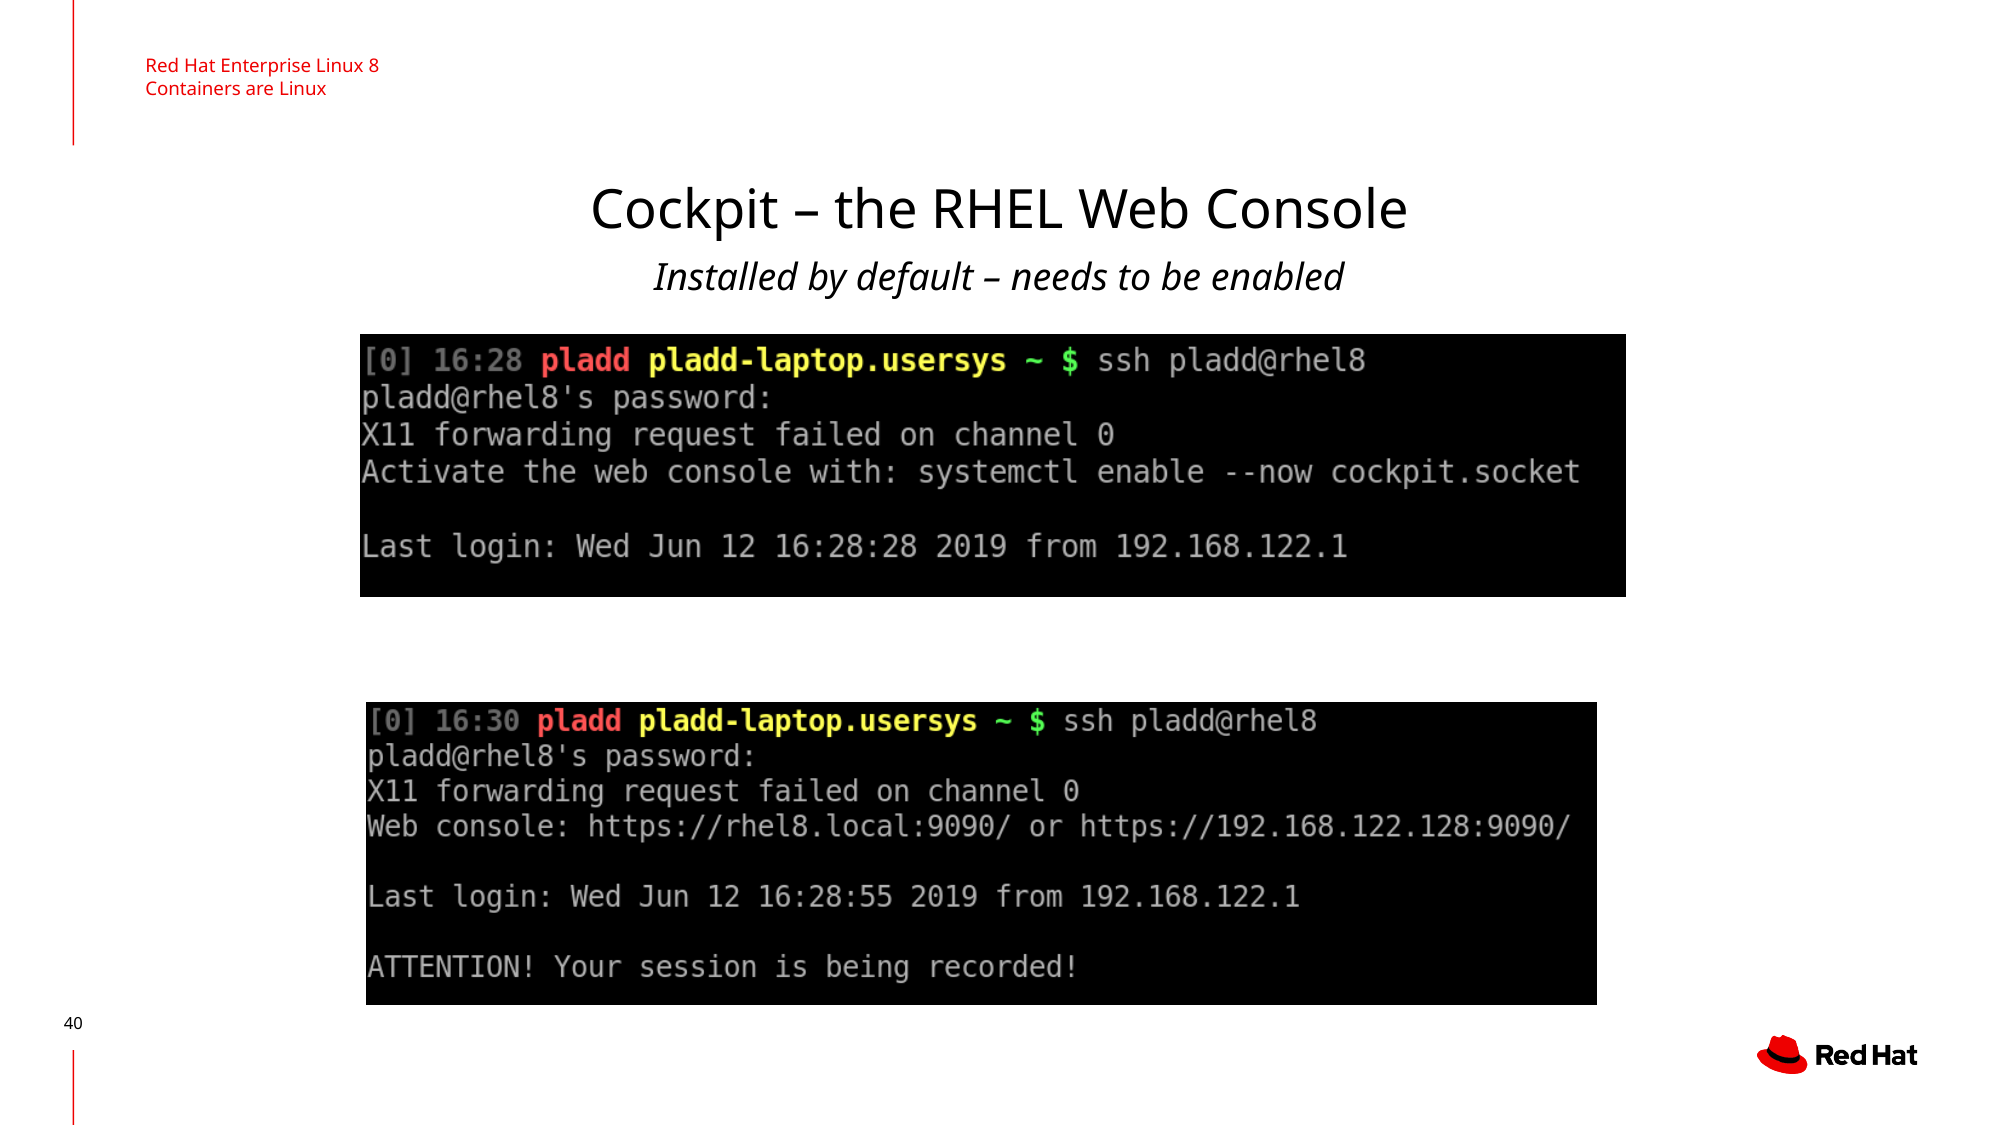

Red Hat Enterprise Linux 8
Containers are Linux
# Cockpit – the RHEL Web Console Installed by default – needs to be enabled